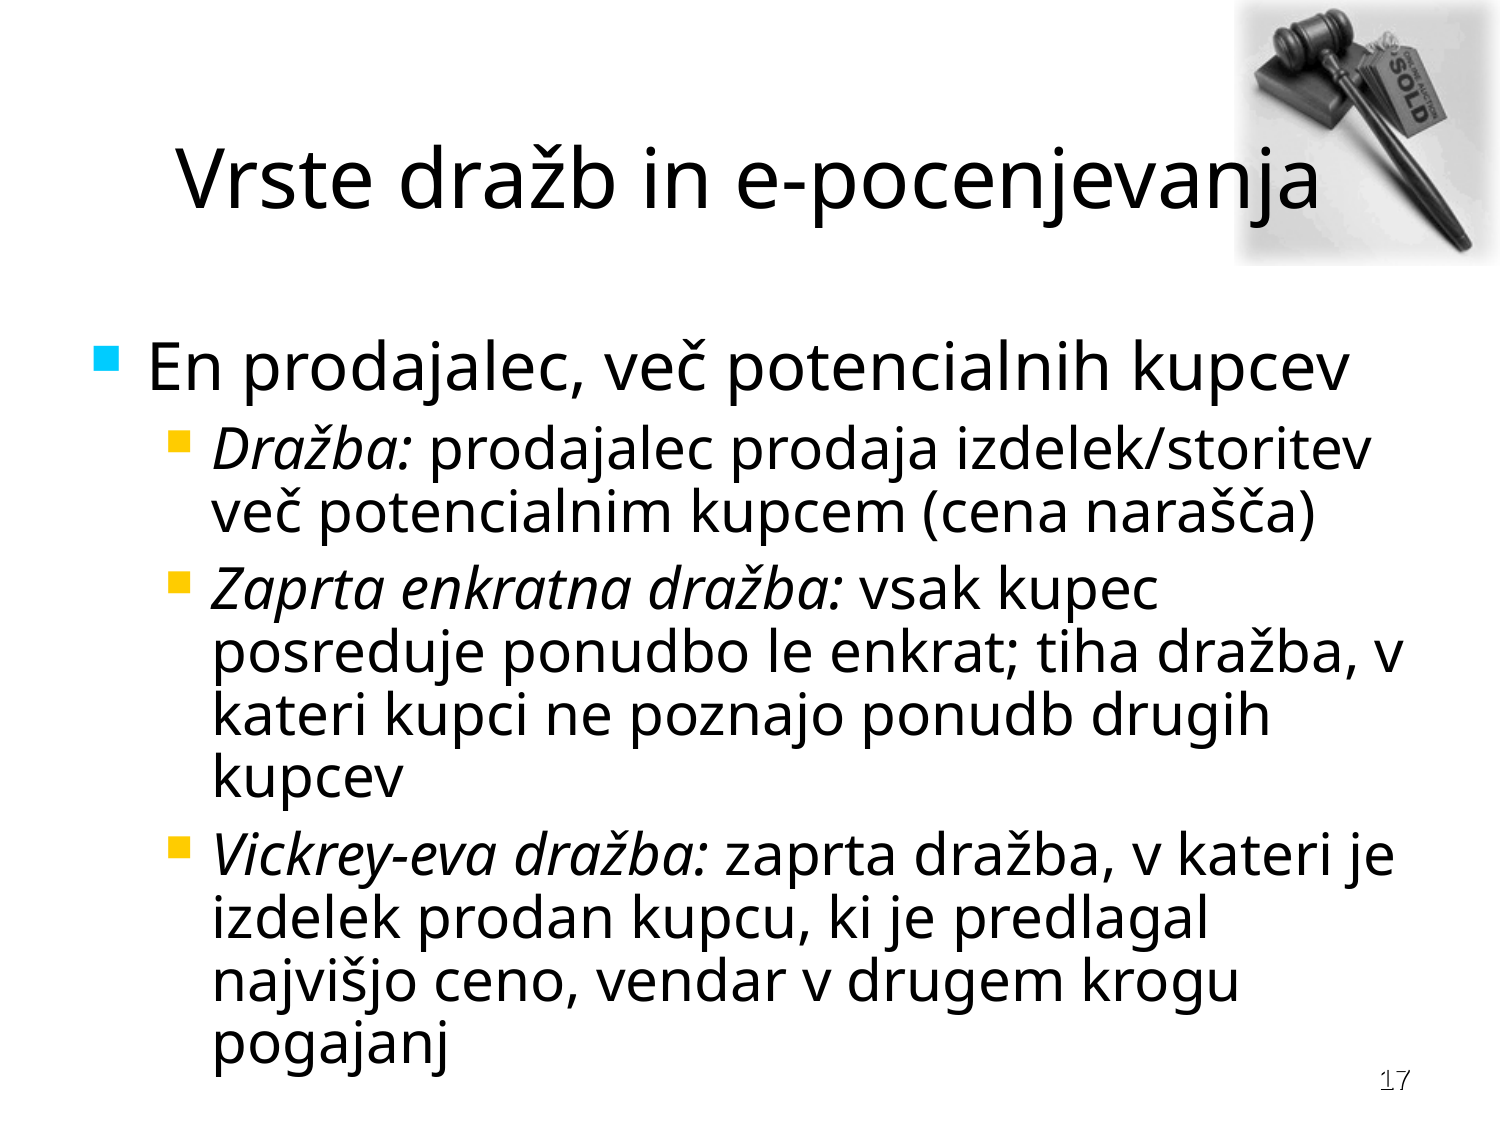

# Vrste dražb in e-pocenjevanja
En prodajalec, več potencialnih kupcev
Dražba: prodajalec prodaja izdelek/storitev več potencialnim kupcem (cena narašča)
Zaprta enkratna dražba: vsak kupec posreduje ponudbo le enkrat; tiha dražba, v kateri kupci ne poznajo ponudb drugih kupcev
Vickrey-eva dražba: zaprta dražba, v kateri je izdelek prodan kupcu, ki je predlagal najvišjo ceno, vendar v drugem krogu pogajanj